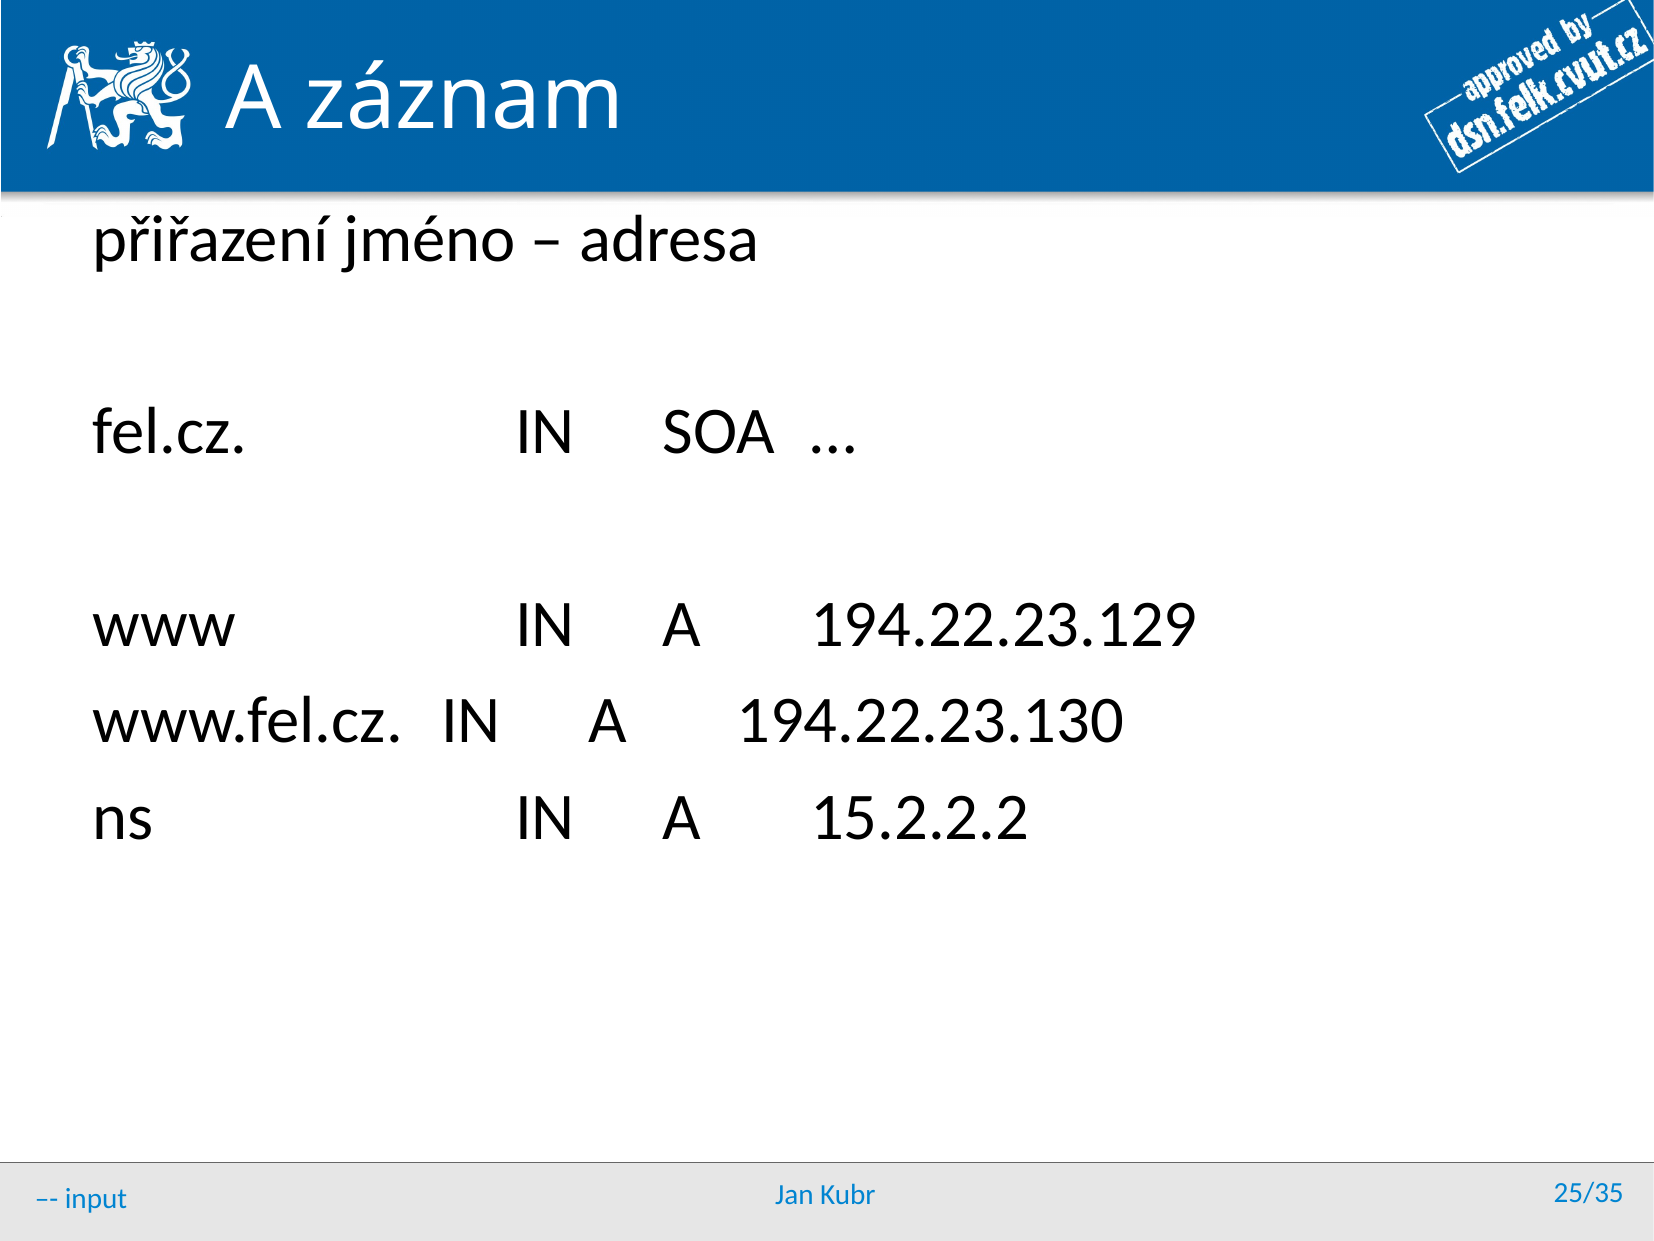

# A záznam
přiřazení jméno – adresa
fel.cz.				IN		SOA	…
www				IN		A		194.22.23.129
www.fel.cz.	IN		A		194.22.23.130
ns					IN		A		15.2.2.2
25
Jan Kubr
02/2006